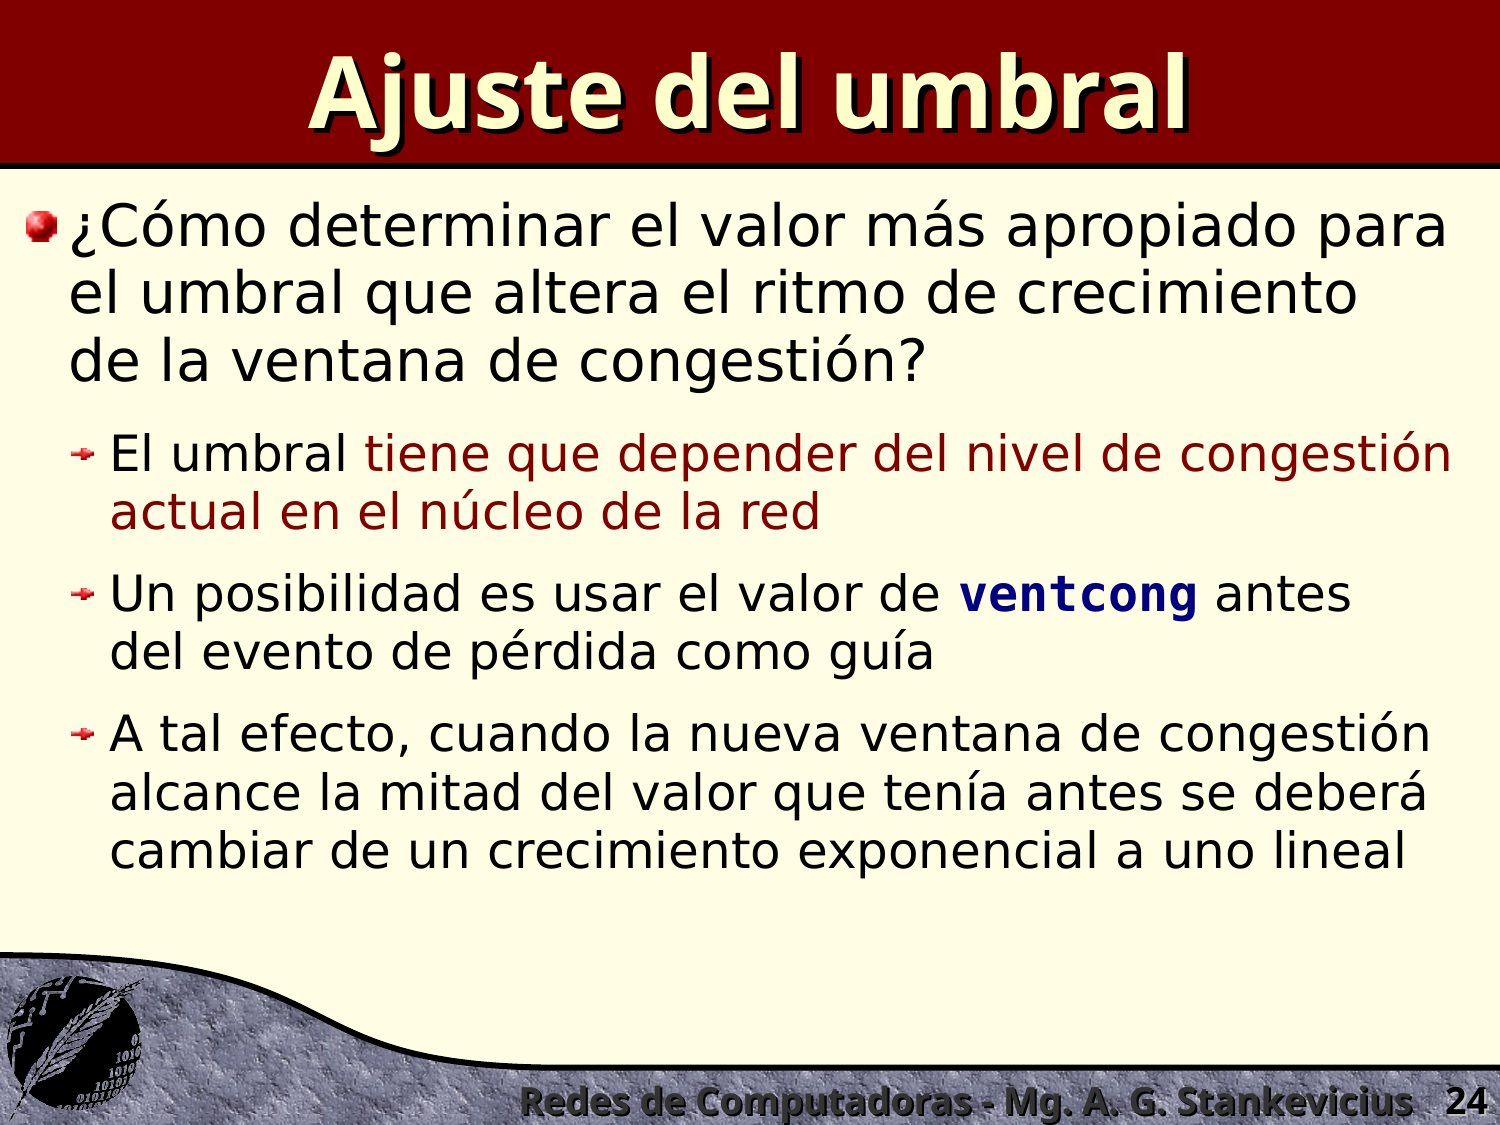

# Ajuste del umbral
¿Cómo determinar el valor más apropiado para el umbral que altera el ritmo de crecimiento
de la ventana de congestión?
El umbral tiene que depender del nivel de congestión actual en el núcleo de la red
Un posibilidad es usar el valor de ventcong antes
del evento de pérdida como guía
A tal efecto, cuando la nueva ventana de congestión alcance la mitad del valor que tenía antes se deberá cambiar de un crecimiento exponencial a uno lineal
24